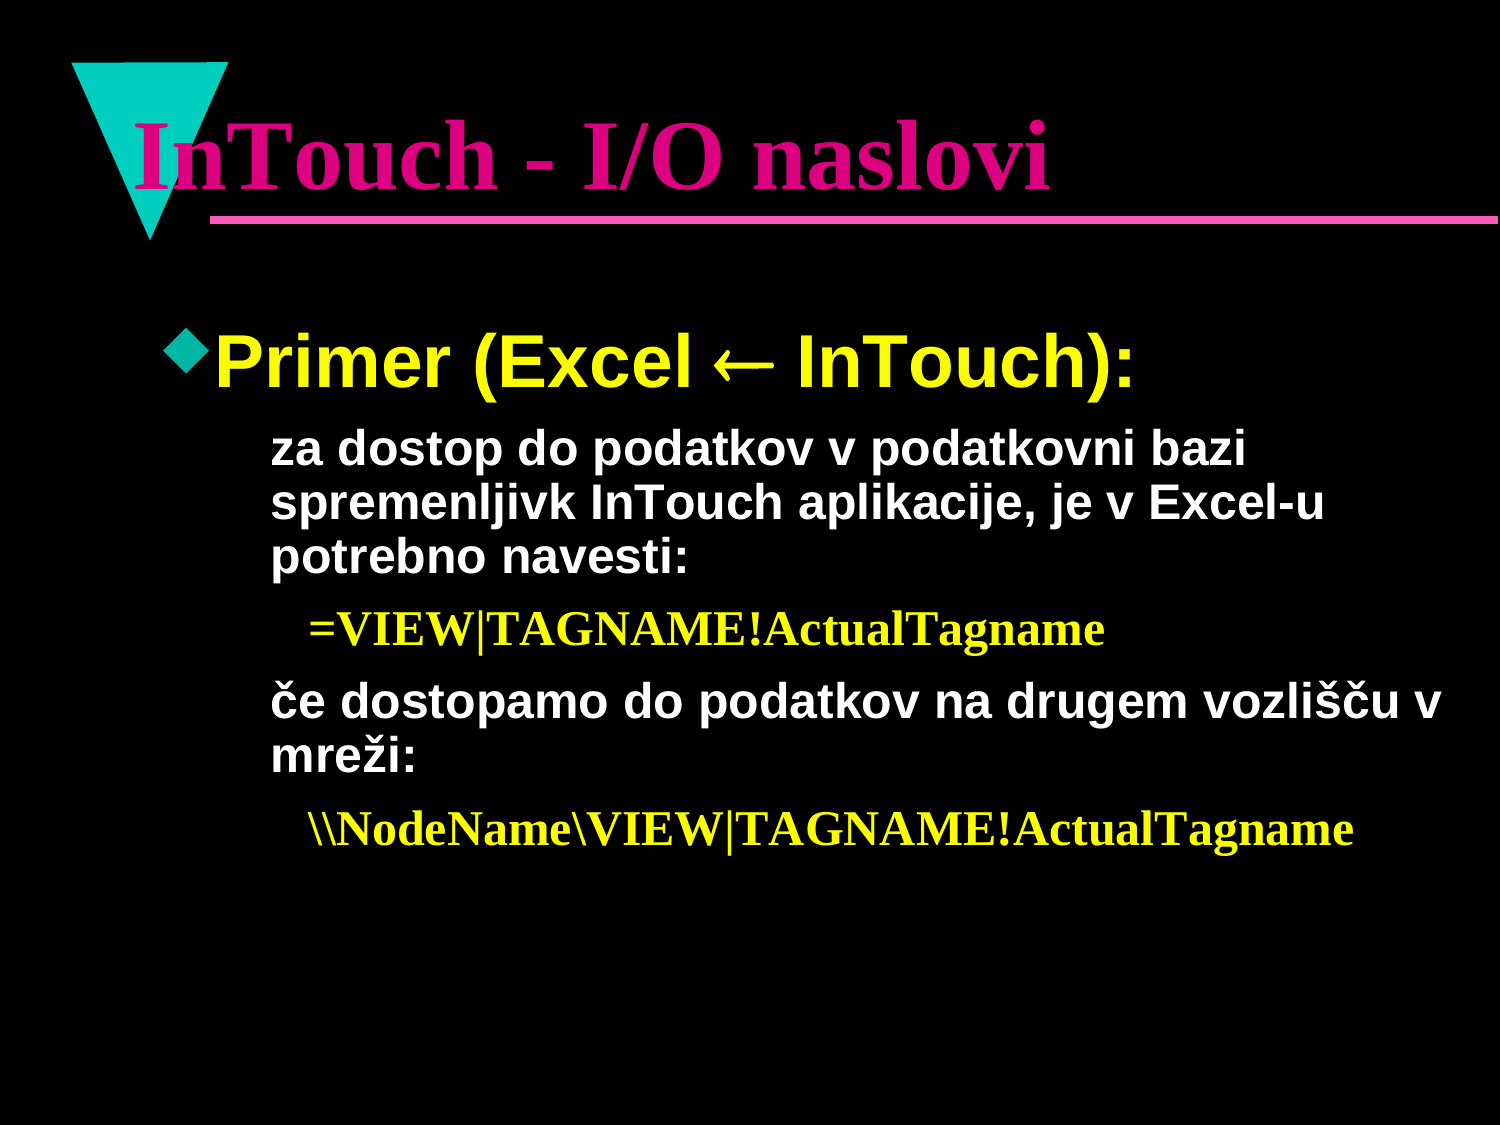

# InTouch - I/O naslovi
Primer (Excel  InTouch):
 	za dostop do podatkov v podatkovni bazi spremenljivk InTouch aplikacije, je v Excel-u potrebno navesti:
		=VIEW|TAGNAME!ActualTagname
	če dostopamo do podatkov na drugem vozlišču v mreži:
		\\NodeName\VIEW|TAGNAME!ActualTagname
RVP2
I/O komunikacija
9